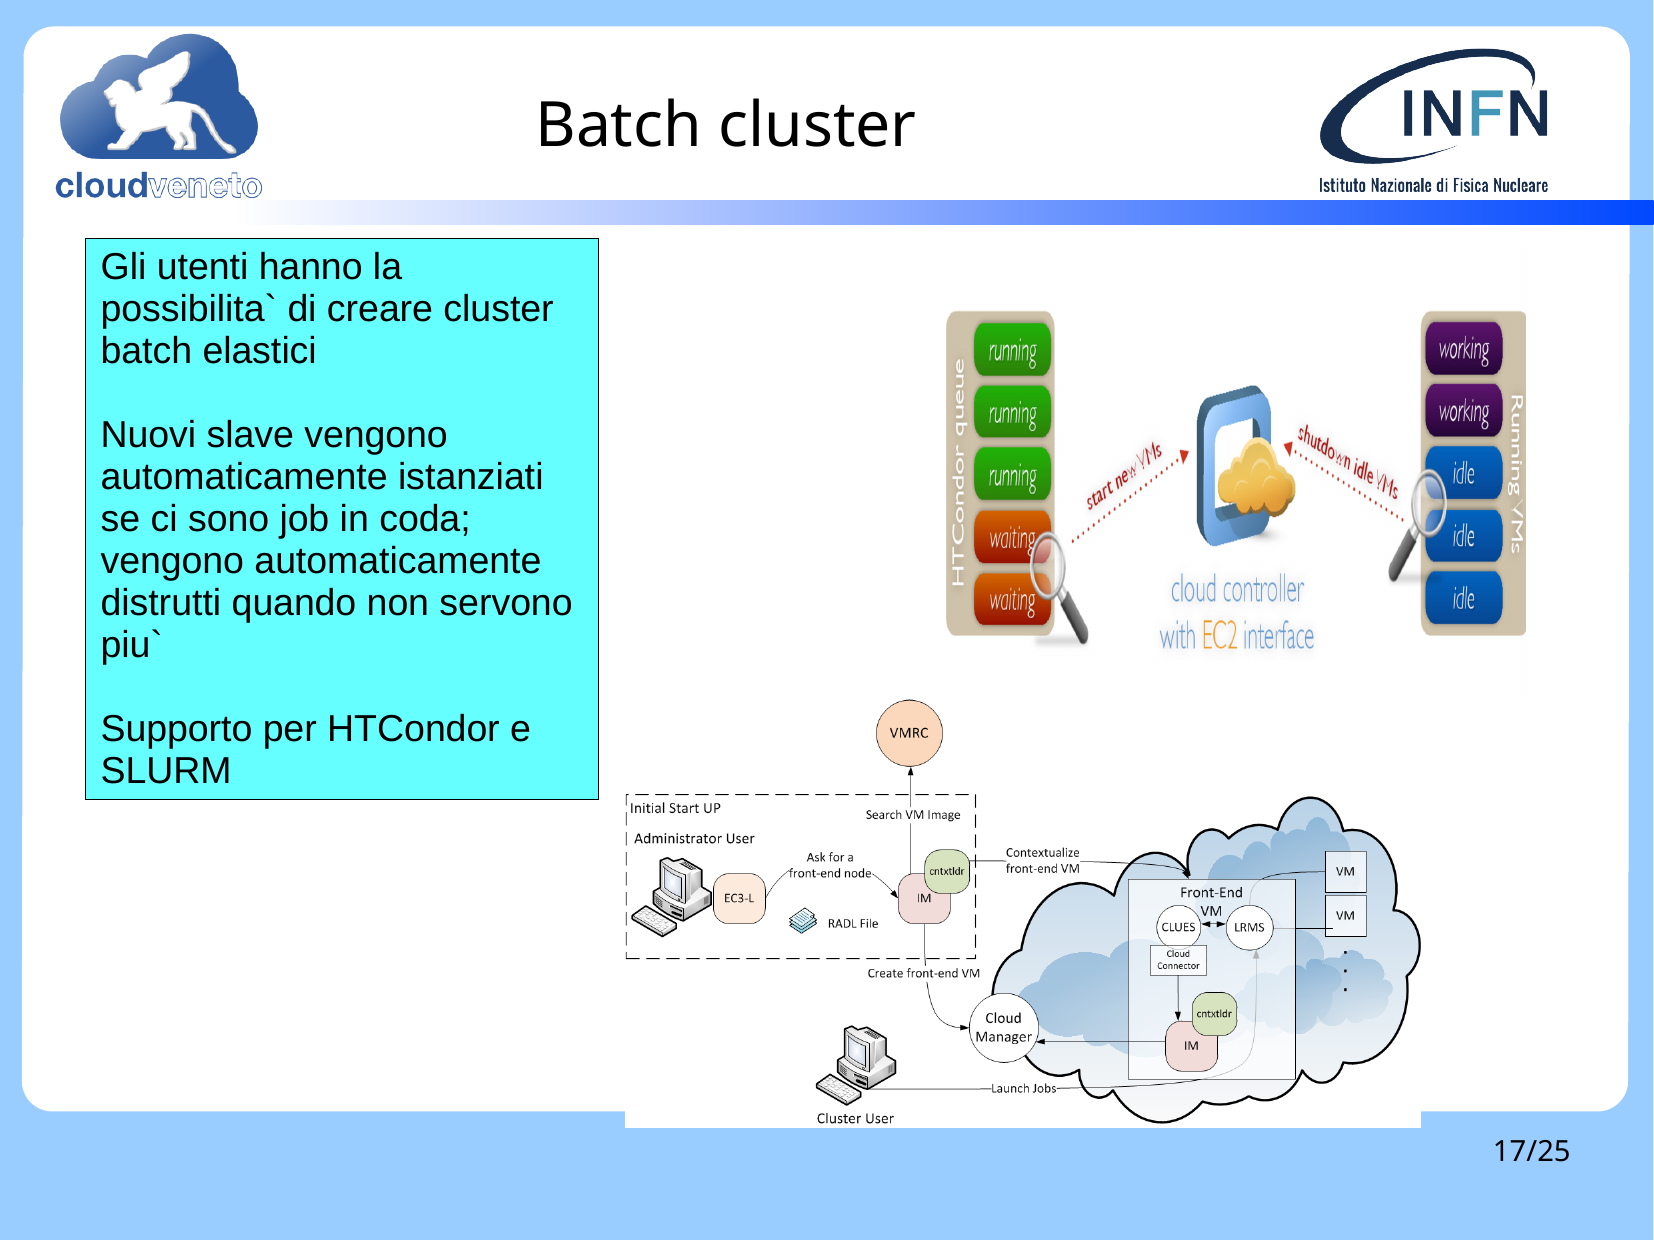

# Batch cluster
Gli utenti hanno la possibilita` di creare cluster batch elastici
Nuovi slave vengono automaticamente istanziati se ci sono job in coda; vengono automaticamente distrutti quando non servono piu`
Supporto per HTCondor e SLURM
17